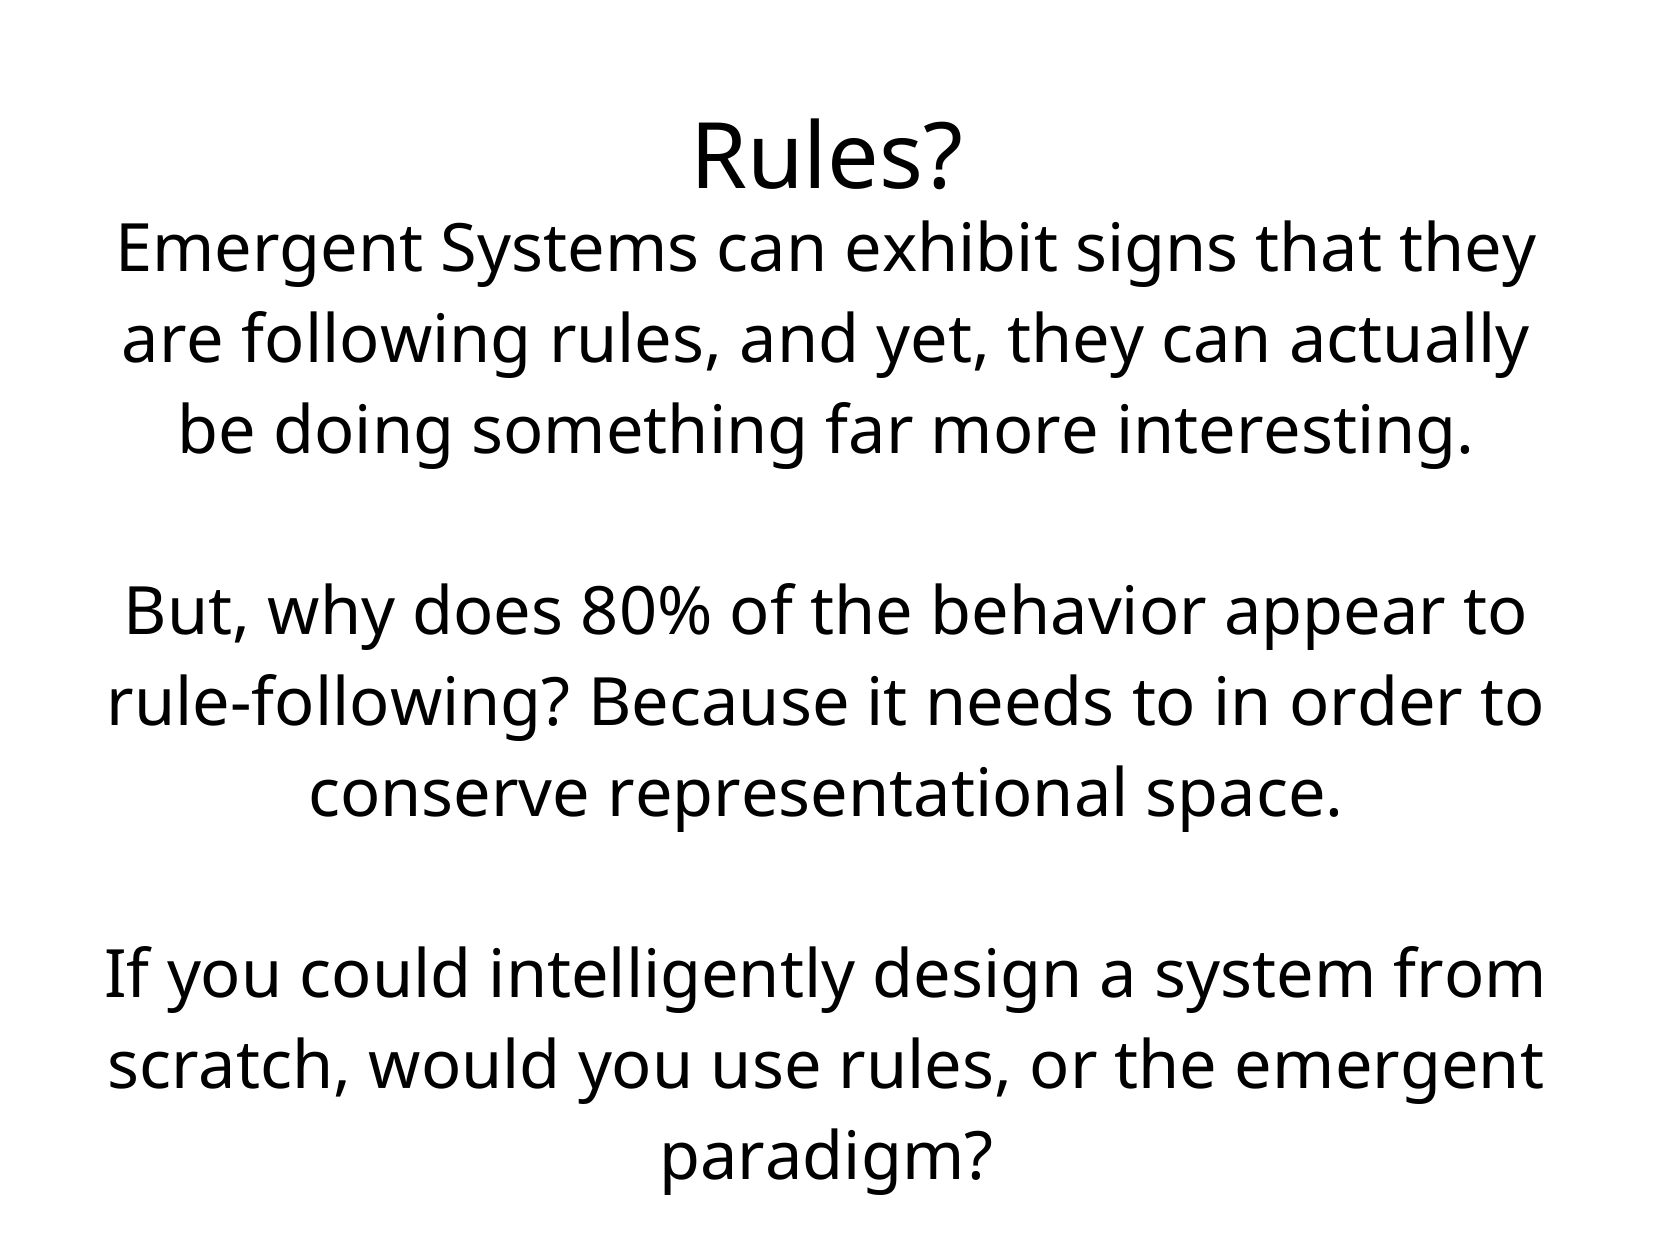

# Rules?
Emergent Systems can exhibit signs that they are following rules, and yet, they can actually be doing something far more interesting.
But, why does 80% of the behavior appear to rule-following? Because it needs to in order to conserve representational space.
If you could intelligently design a system from scratch, would you use rules, or the emergent paradigm?